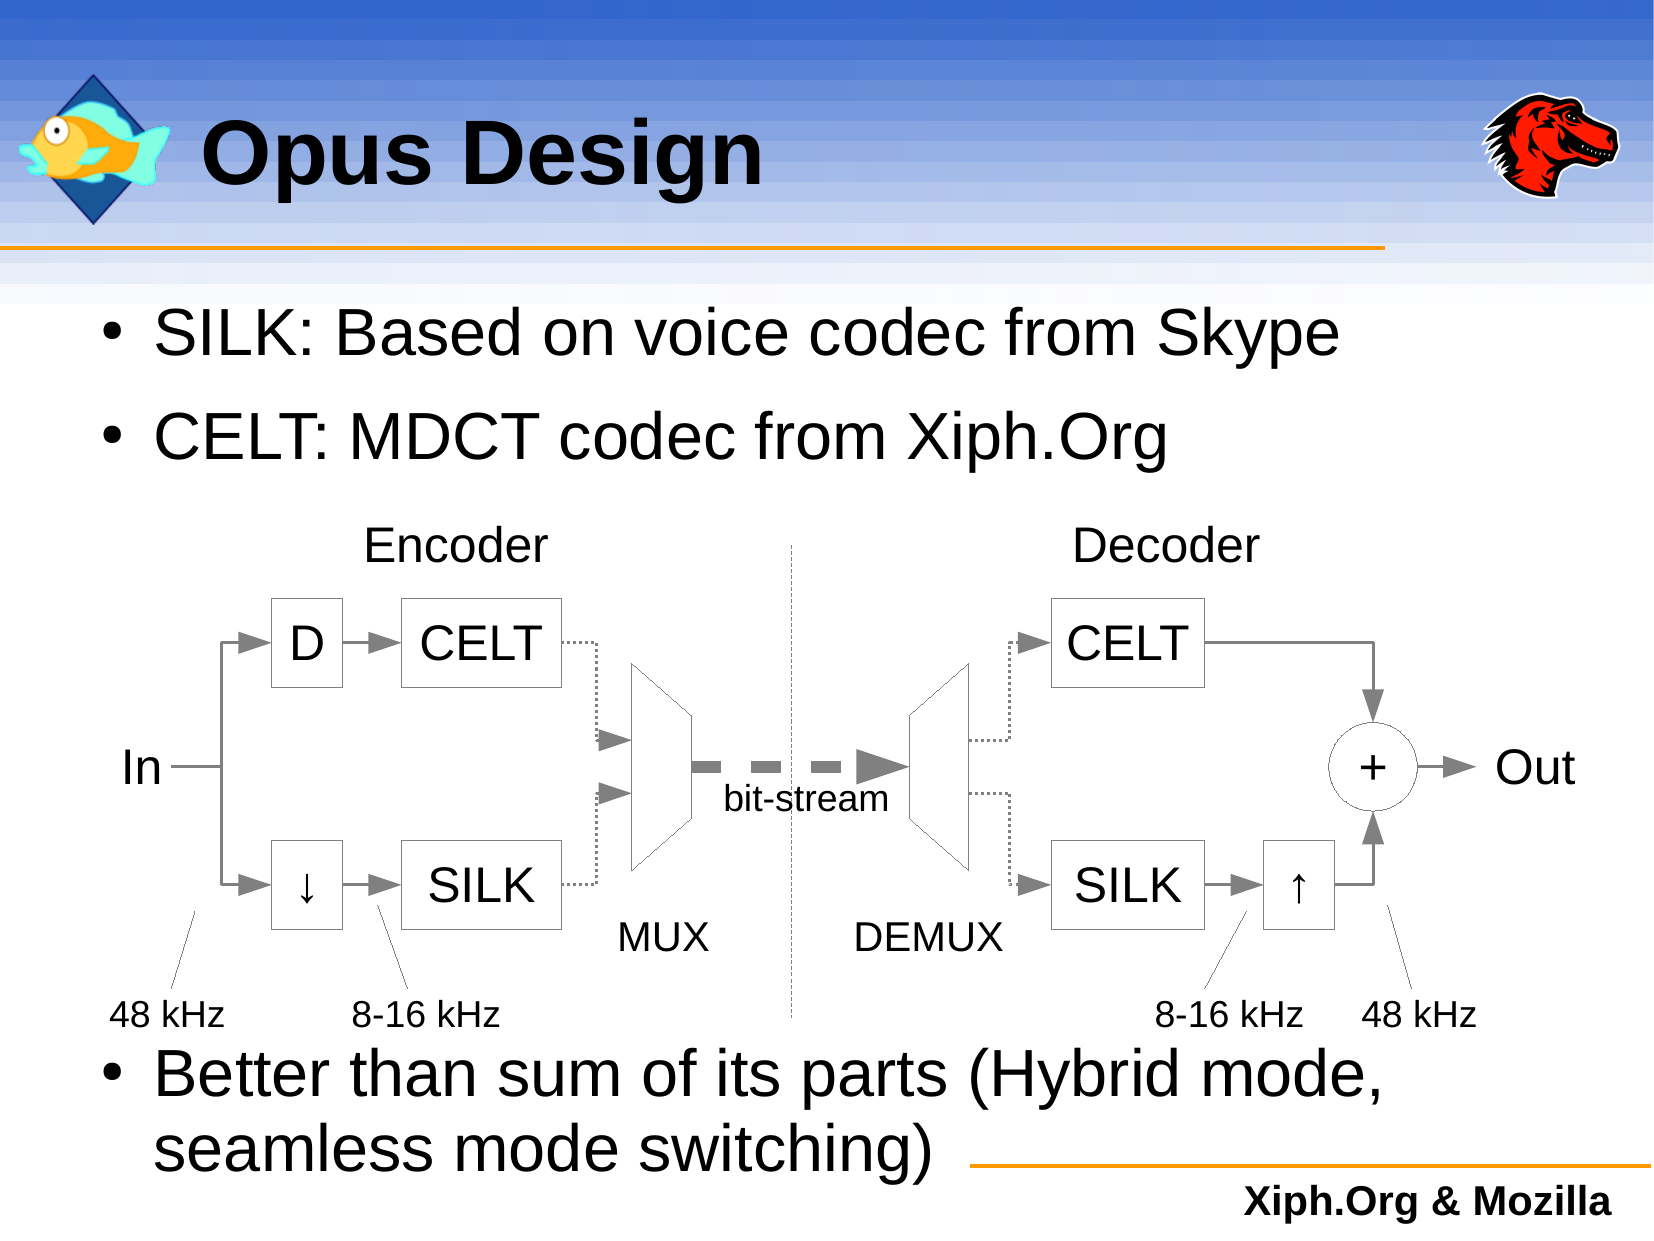

# Opus Design
SILK: Based on voice codec from Skype
CELT: MDCT codec from Xiph.Org
Better than sum of its parts (Hybrid mode, seamless mode switching)
Encoder
Decoder
D
CELT
CELT
In
+
Out
bit-stream
↓
SILK
SILK
↑
MUX
DEMUX
48 kHz
8-16 kHz
8-16 kHz
48 kHz